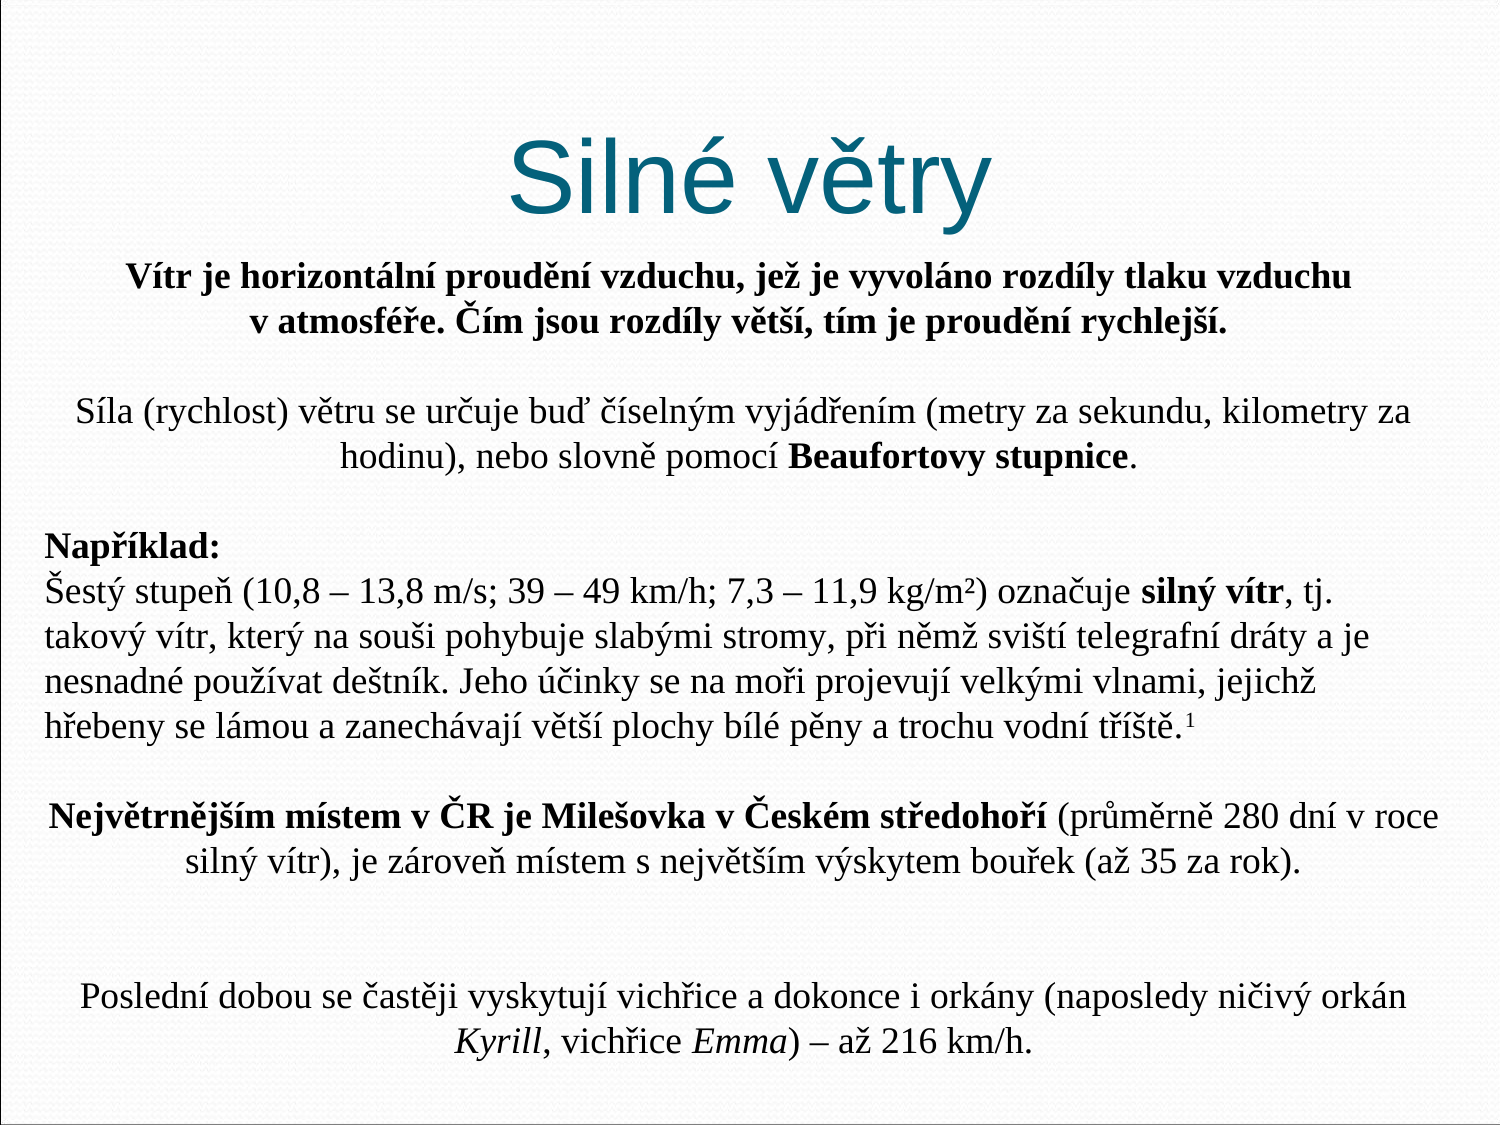

# Silné větry
Vítr je horizontální proudění vzduchu, jež je vyvoláno rozdíly tlaku vzduchu
v atmosféře. Čím jsou rozdíly větší, tím je proudění rychlejší.
Síla (rychlost) větru se určuje buď číselným vyjádřením (metry za sekundu, kilometry za hodinu), nebo slovně pomocí Beaufortovy stupnice.
Například:
Šestý stupeň (10,8 – 13,8 m/s; 39 – 49 km/h; 7,3 – 11,9 kg/m²) označuje silný vítr, tj. takový vítr, který na souši pohybuje slabými stromy, při němž sviští telegrafní dráty a je nesnadné používat deštník. Jeho účinky se na moři projevují velkými vlnami, jejichž hřebeny se lámou a zanechávají větší plochy bílé pěny a trochu vodní tříště.1
Největrnějším místem v ČR je Milešovka v Českém středohoří (průměrně 280 dní v roce silný vítr), je zároveň místem s největším výskytem bouřek (až 35 za rok).
Poslední dobou se častěji vyskytují vichřice a dokonce i orkány (naposledy ničivý orkán Kyrill, vichřice Emma) – až 216 km/h.